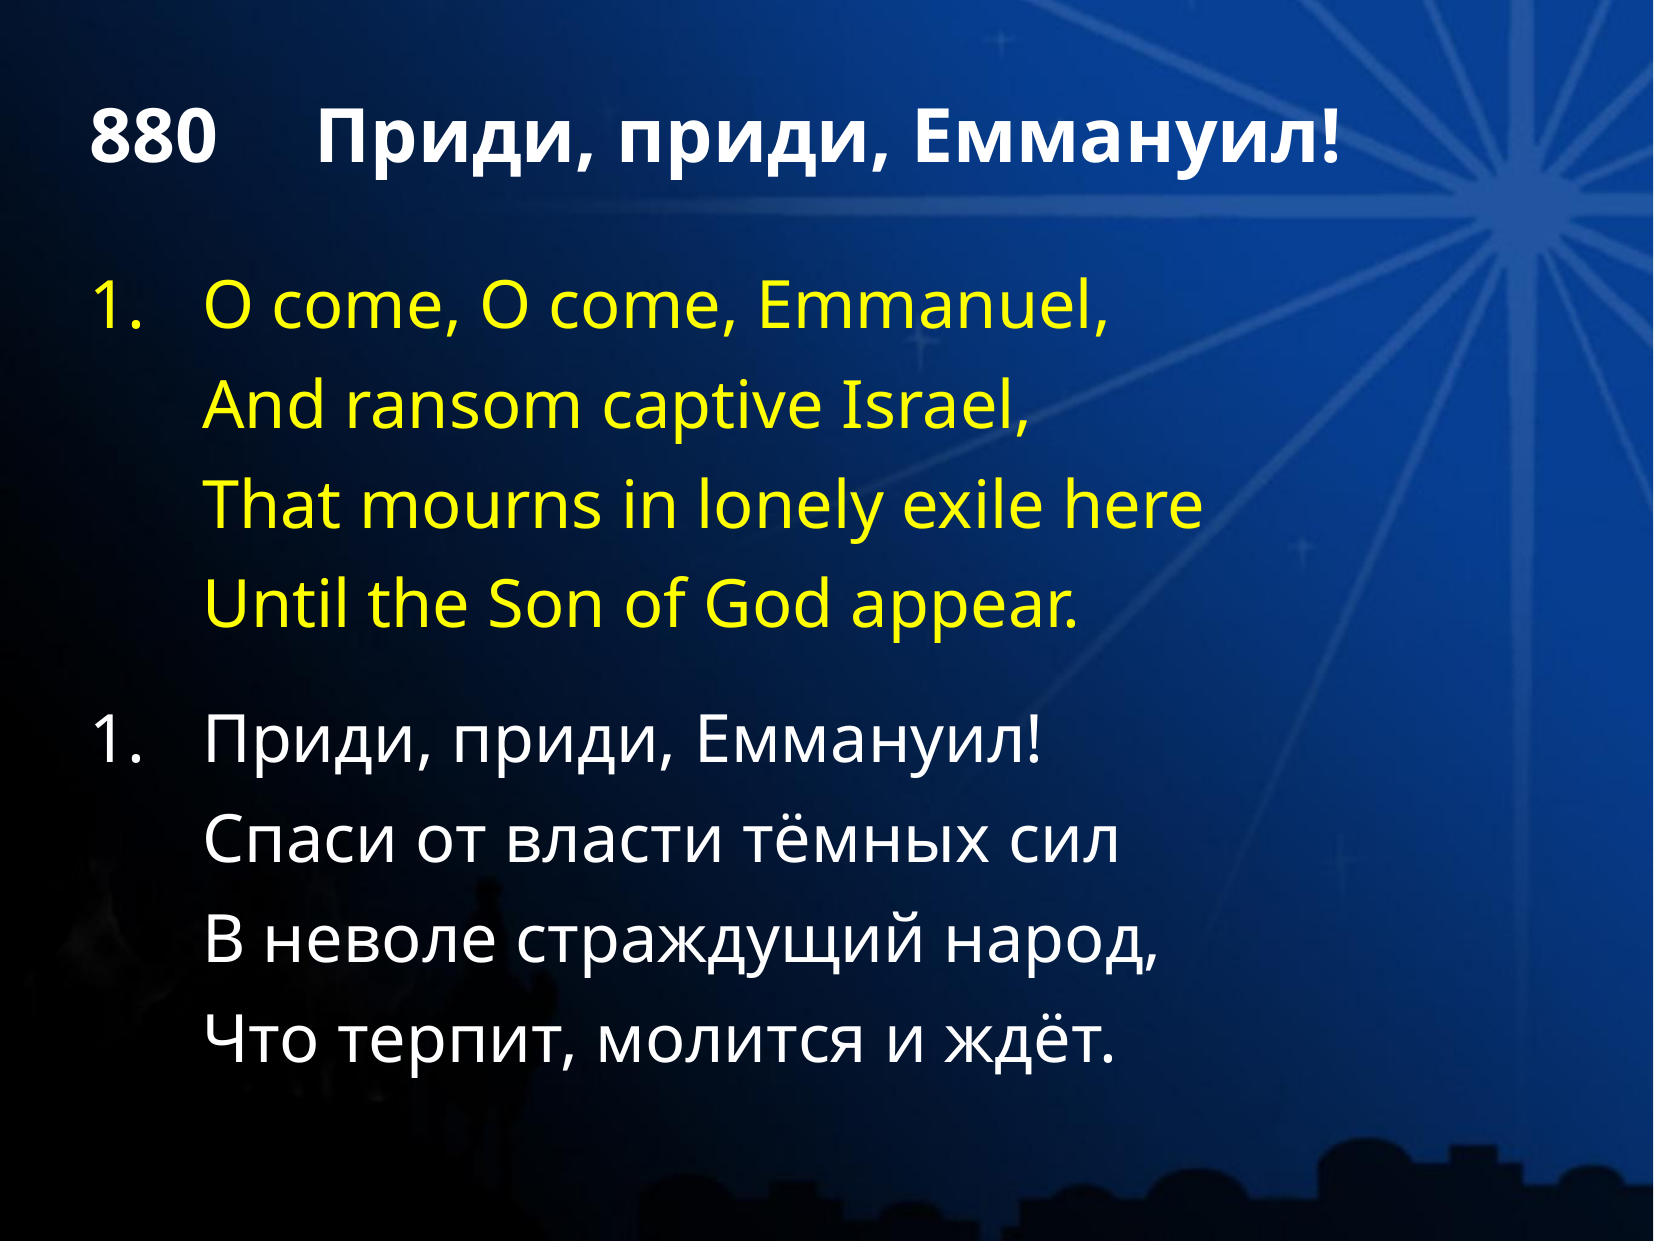

880	Приди, приди, Еммануил!
1.	O come, O come, Emmanuel,
	And ransom captive Israel,
	That mourns in lonely exile here
	Until the Son of God appear.
1.	Приди, приди, Еммануил!
	Спаси от власти тёмных сил
	В неволе страждущий народ,
	Что терпит, молится и ждёт.